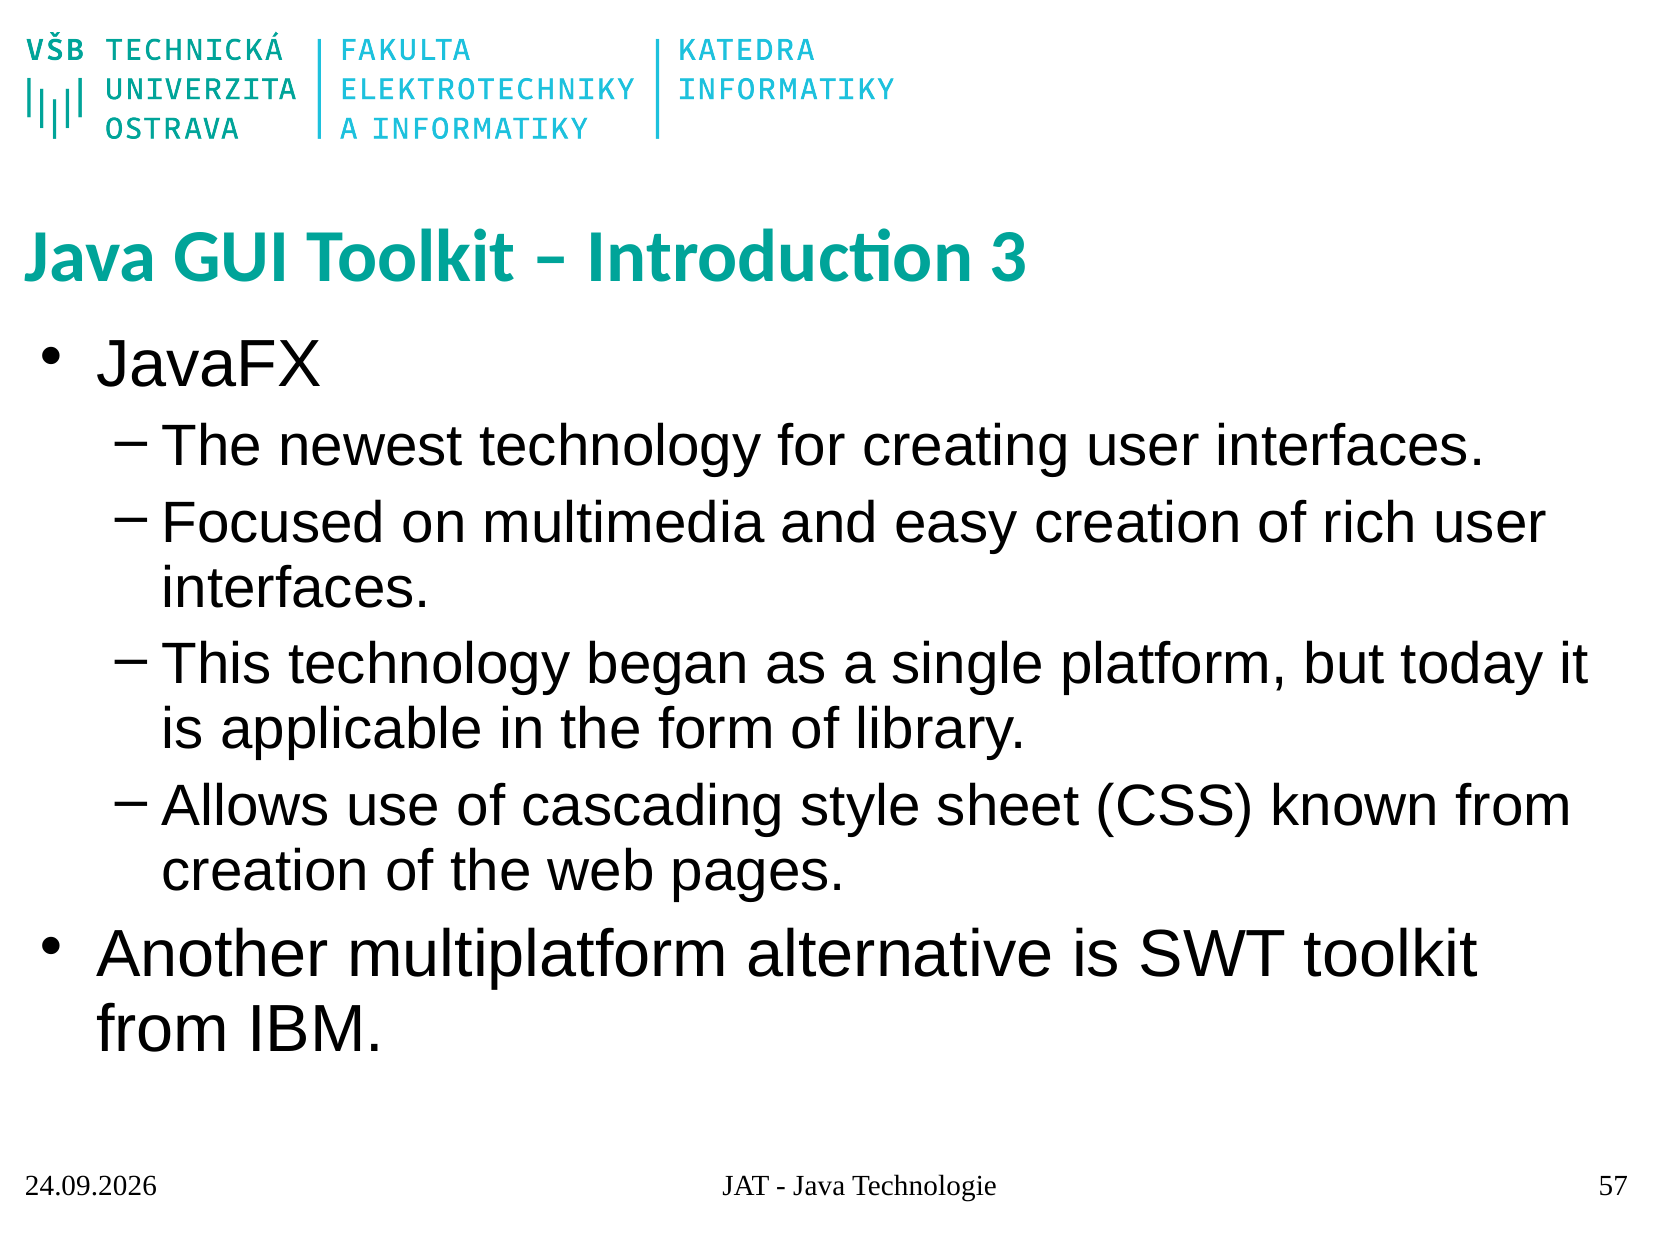

Java GUI Toolkit – Introduction 3
# JavaFX
The newest technology for creating user interfaces.
Focused on multimedia and easy creation of rich user interfaces.
This technology began as a single platform, but today it is applicable in the form of library.
Allows use of cascading style sheet (CSS) known from creation of the web pages.
Another multiplatform alternative is SWT toolkit from IBM.
JAT - Java Technologie
57